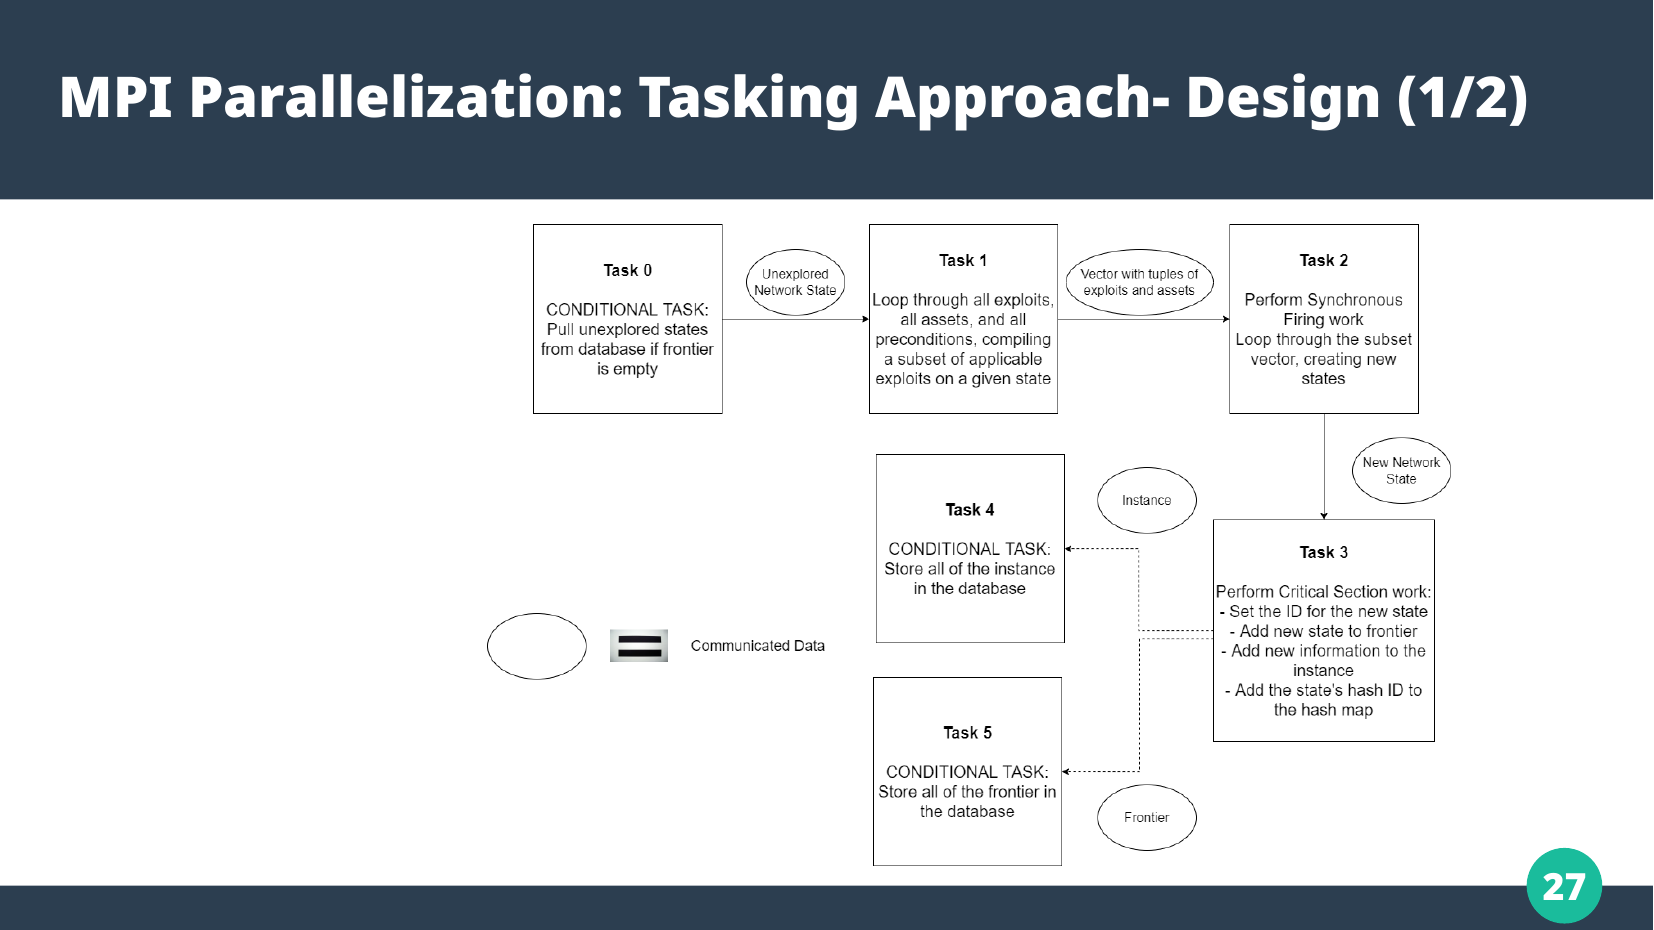

# MPI Parallelization: Tasking Approach- Design (1/2)